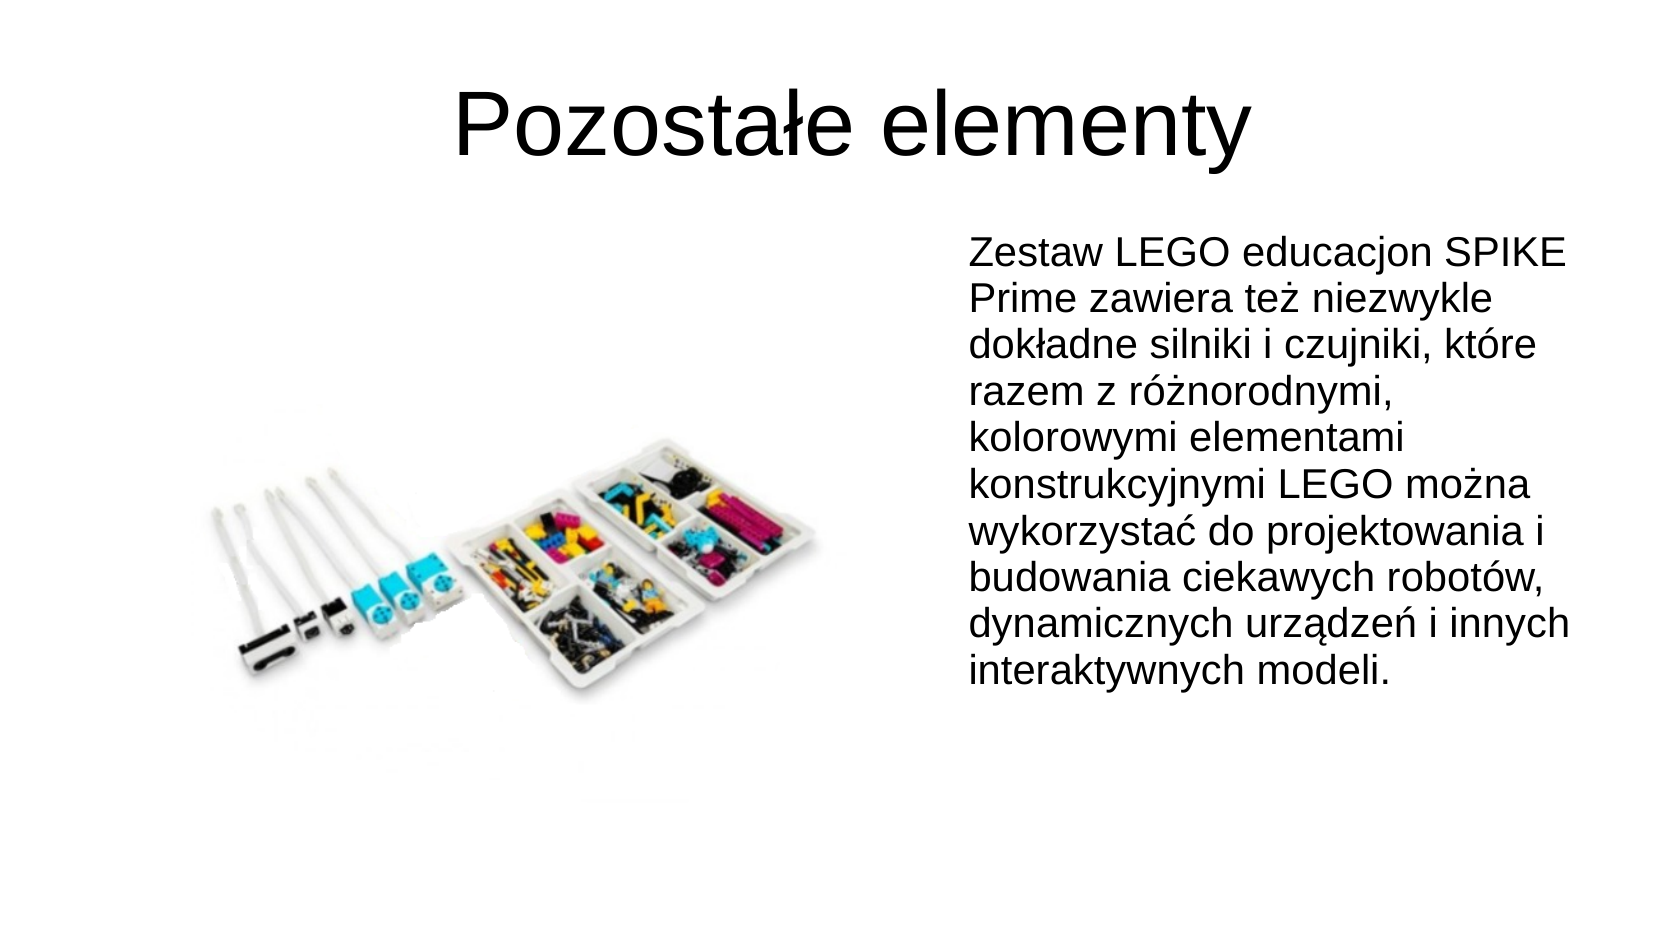

# Pozostałe elementy
Zestaw LEGO educacjon SPIKE Prime zawiera też niezwykle dokładne silniki i czujniki, które razem z różnorodnymi, kolorowymi elementami konstrukcyjnymi LEGO można wykorzystać do projektowania i budowania ciekawych robotów, dynamicznych urządzeń i innych interaktywnych modeli.